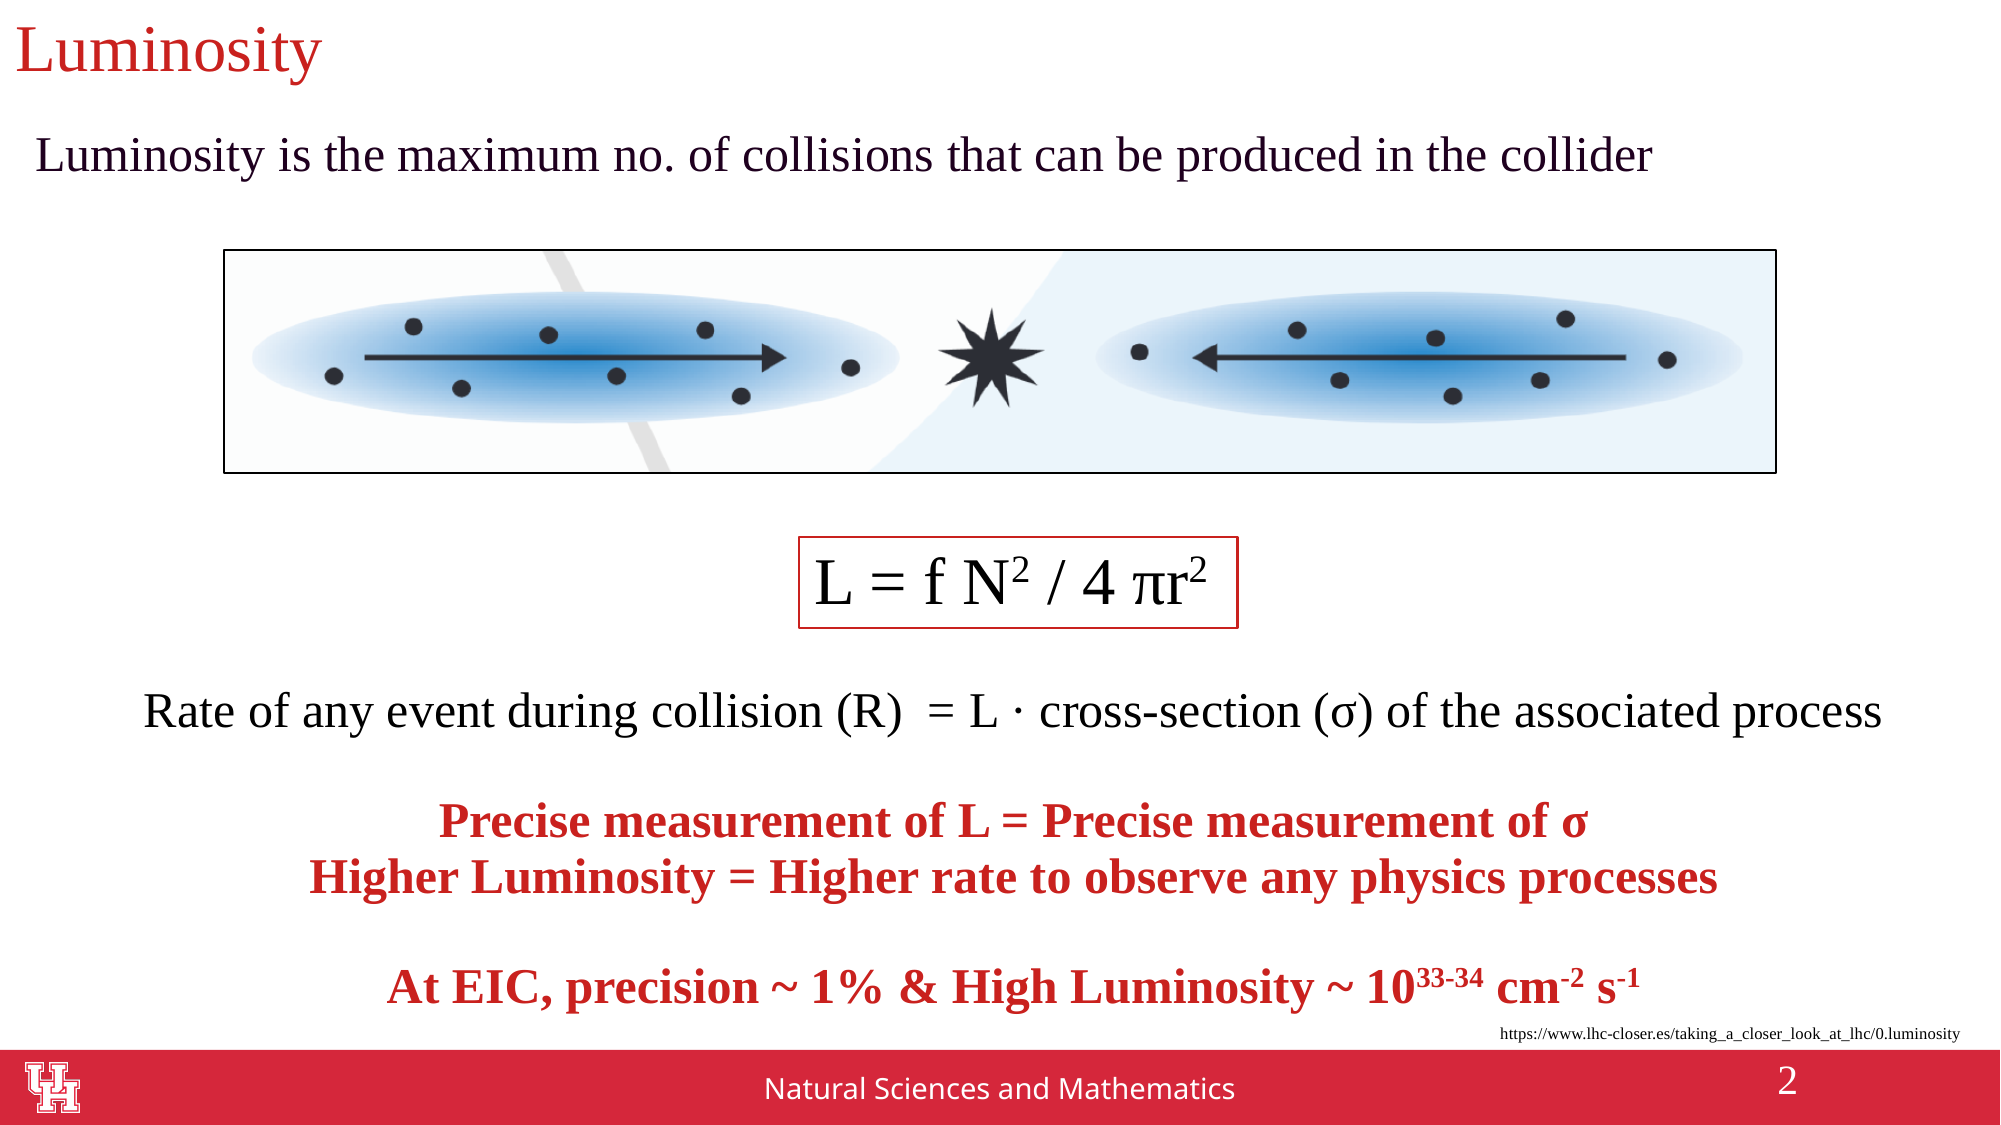

# Luminosity
Luminosity is the maximum no. of collisions that can be produced in the collider
L = f N2 / 4 πr2
Rate of any event during collision (R) = L · cross-section (σ) of the associated process
Precise measurement of L = Precise measurement of σ
Higher Luminosity = Higher rate to observe any physics processes
At EIC, precision ~ 1% & High Luminosity ~ 1033-34 cm-2 s-1
https://www.lhc-closer.es/taking_a_closer_look_at_lhc/0.luminosity
2